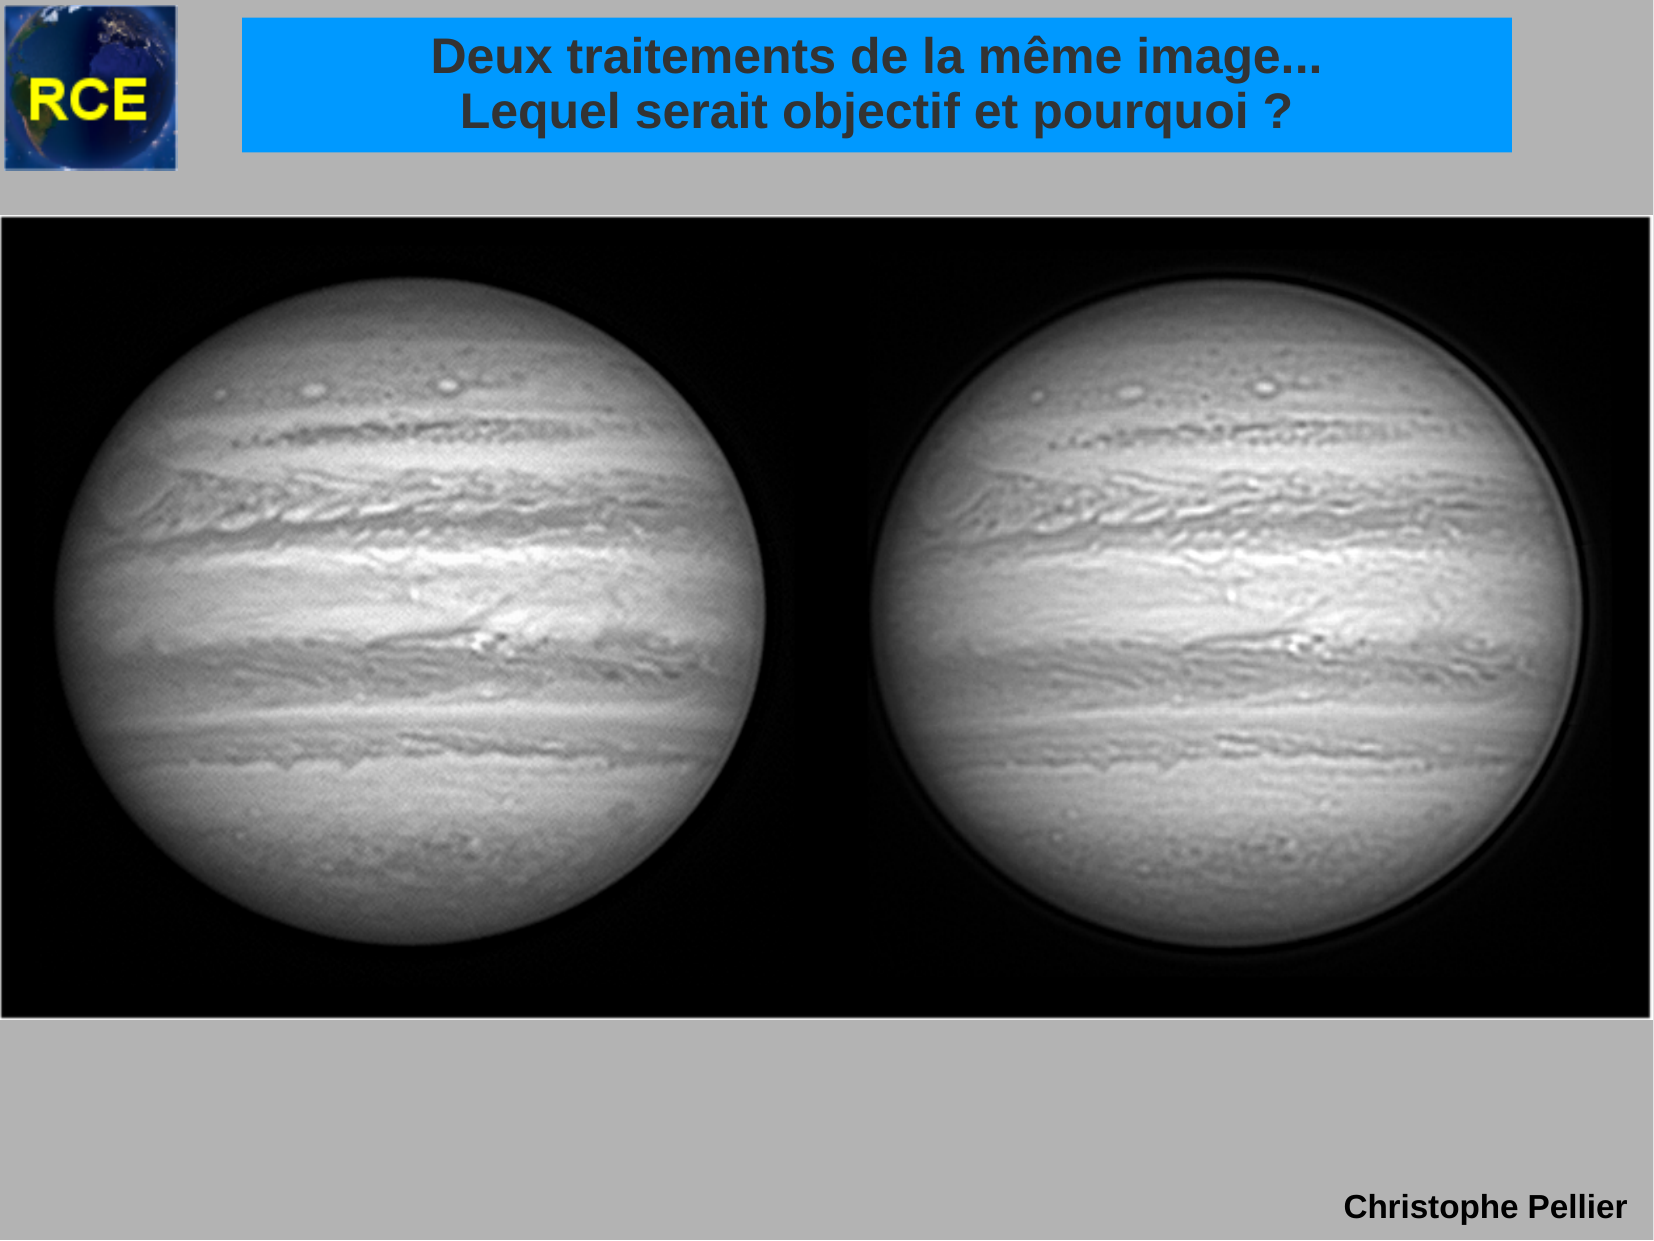

Deux traitements de la même image...
Lequel serait objectif et pourquoi ?
Christophe Pellier